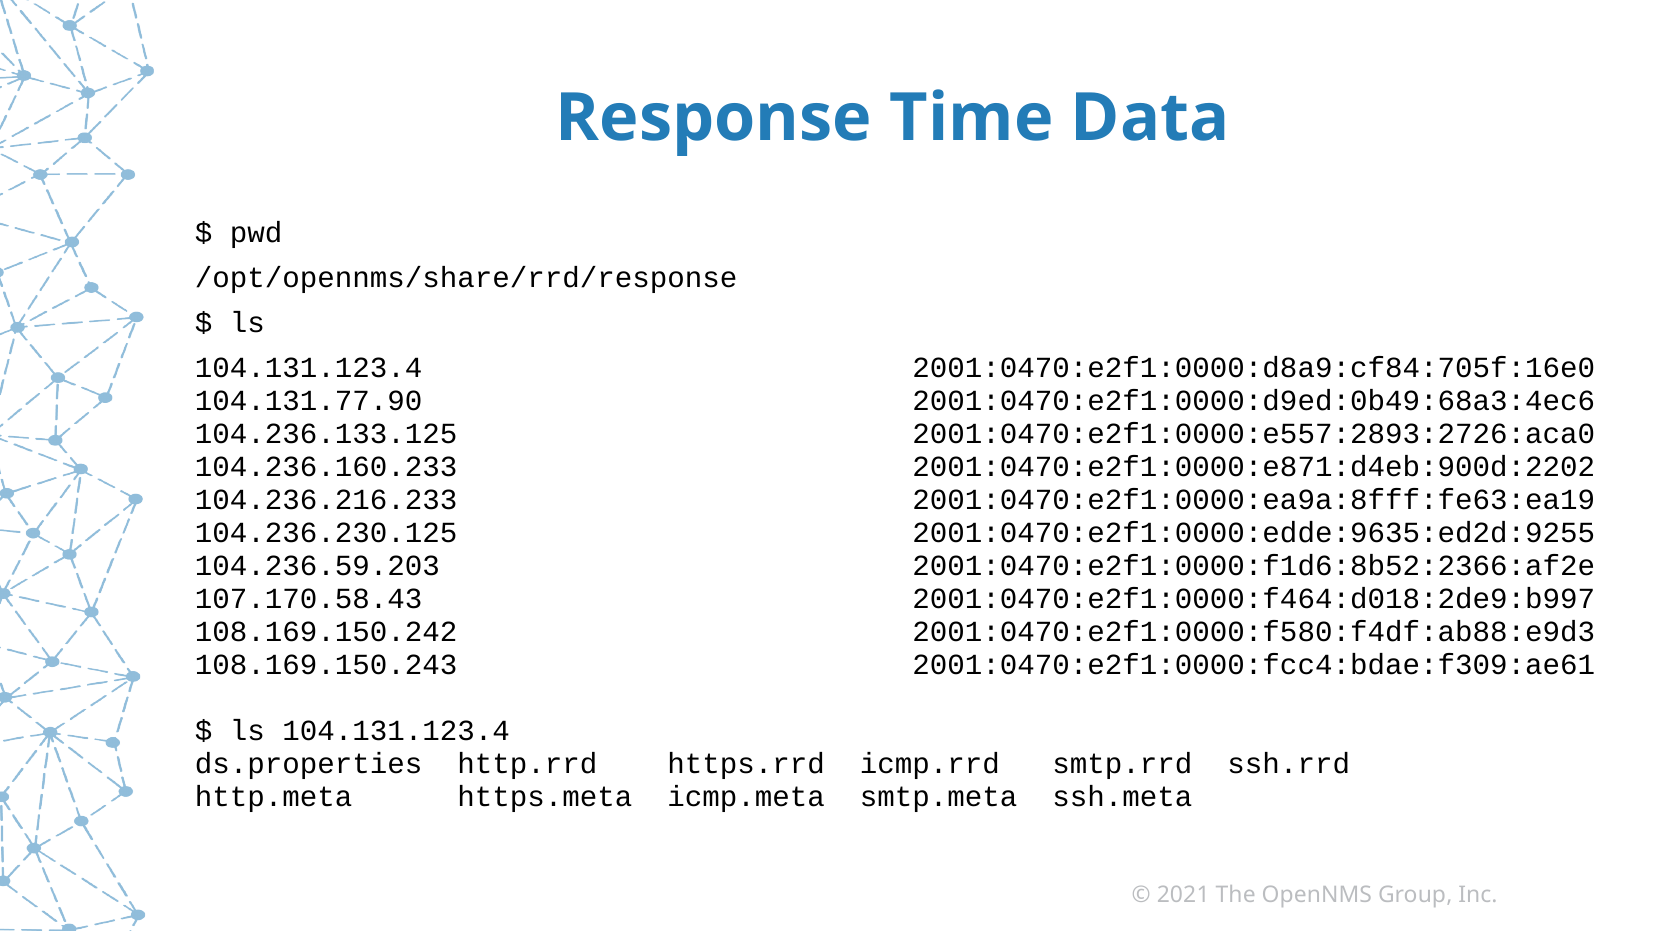

# Response Time Data
$ pwd
/opt/opennms/share/rrd/response
$ ls
104.131.123.4 2001:0470:e2f1:0000:d8a9:cf84:705f:16e0
104.131.77.90 2001:0470:e2f1:0000:d9ed:0b49:68a3:4ec6
104.236.133.125 2001:0470:e2f1:0000:e557:2893:2726:aca0
104.236.160.233 2001:0470:e2f1:0000:e871:d4eb:900d:2202
104.236.216.233 2001:0470:e2f1:0000:ea9a:8fff:fe63:ea19
104.236.230.125 2001:0470:e2f1:0000:edde:9635:ed2d:9255
104.236.59.203 2001:0470:e2f1:0000:f1d6:8b52:2366:af2e
107.170.58.43 2001:0470:e2f1:0000:f464:d018:2de9:b997
108.169.150.242 2001:0470:e2f1:0000:f580:f4df:ab88:e9d3
108.169.150.243 2001:0470:e2f1:0000:fcc4:bdae:f309:ae61
$ ls 104.131.123.4
ds.properties http.rrd https.rrd icmp.rrd smtp.rrd ssh.rrd
http.meta https.meta icmp.meta smtp.meta ssh.meta